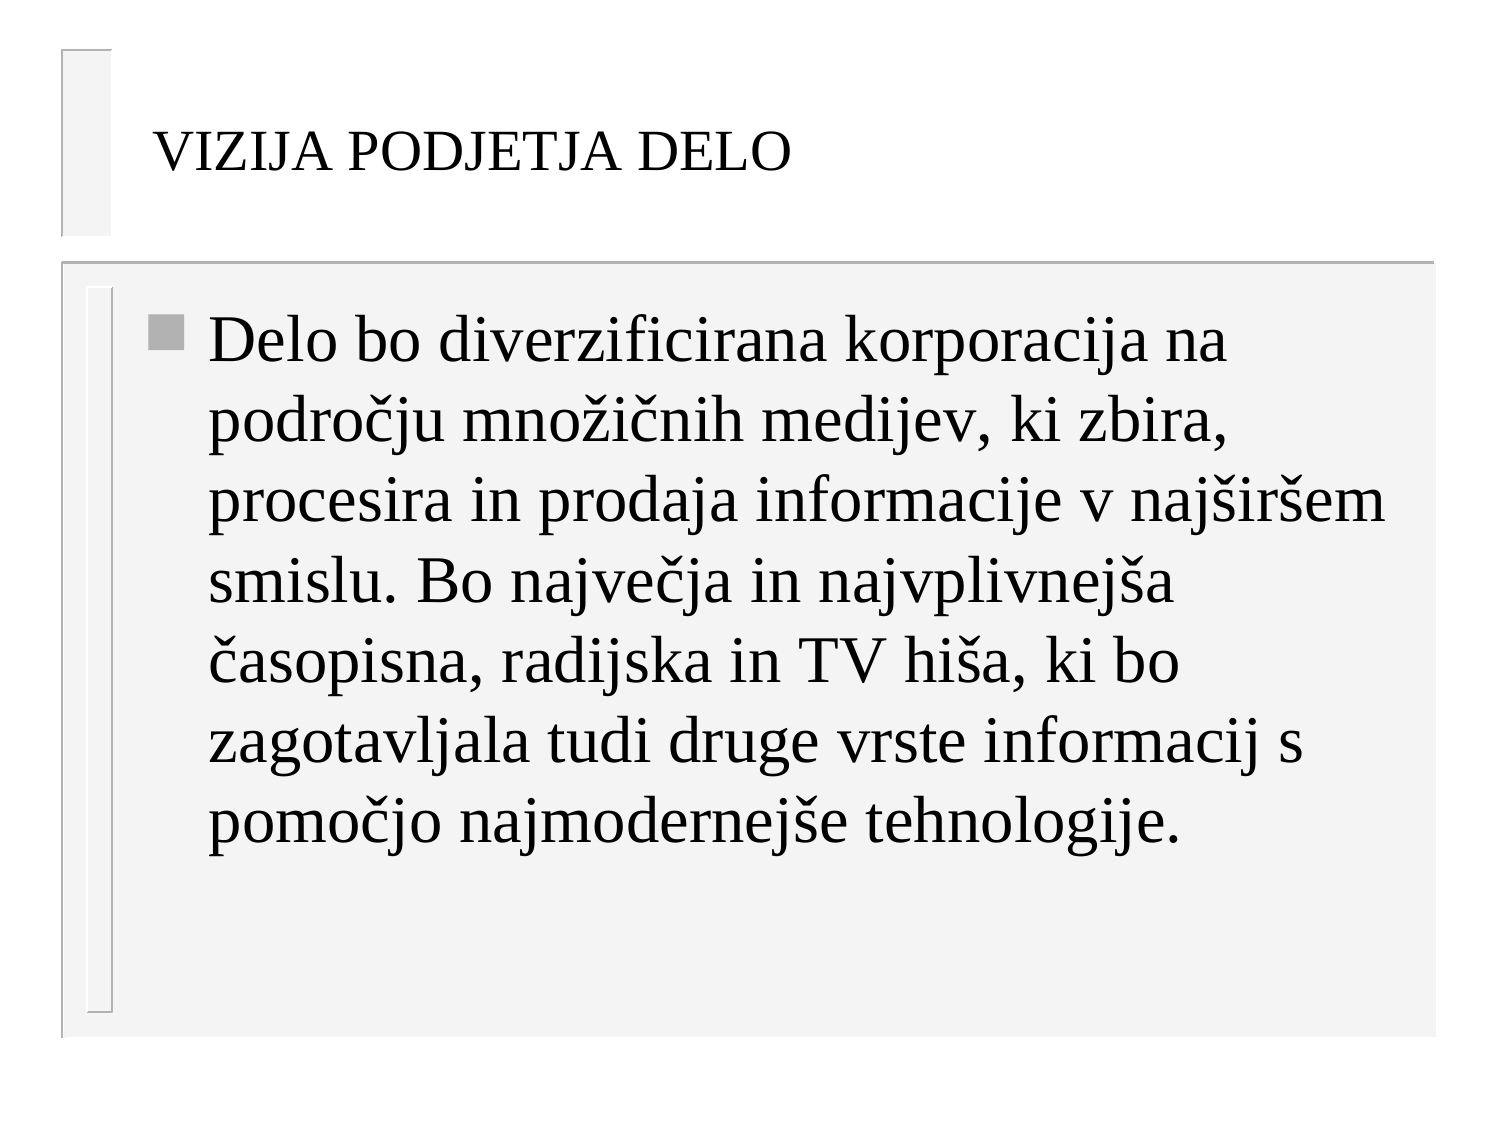

# VIZIJA PODJETJA DELO
Delo bo diverzificirana korporacija na področju množičnih medijev, ki zbira, procesira in prodaja informacije v najširšem smislu. Bo največja in najvplivnejša časopisna, radijska in TV hiša, ki bo zagotavljala tudi druge vrste informacij s pomočjo najmodernejše tehnologije.